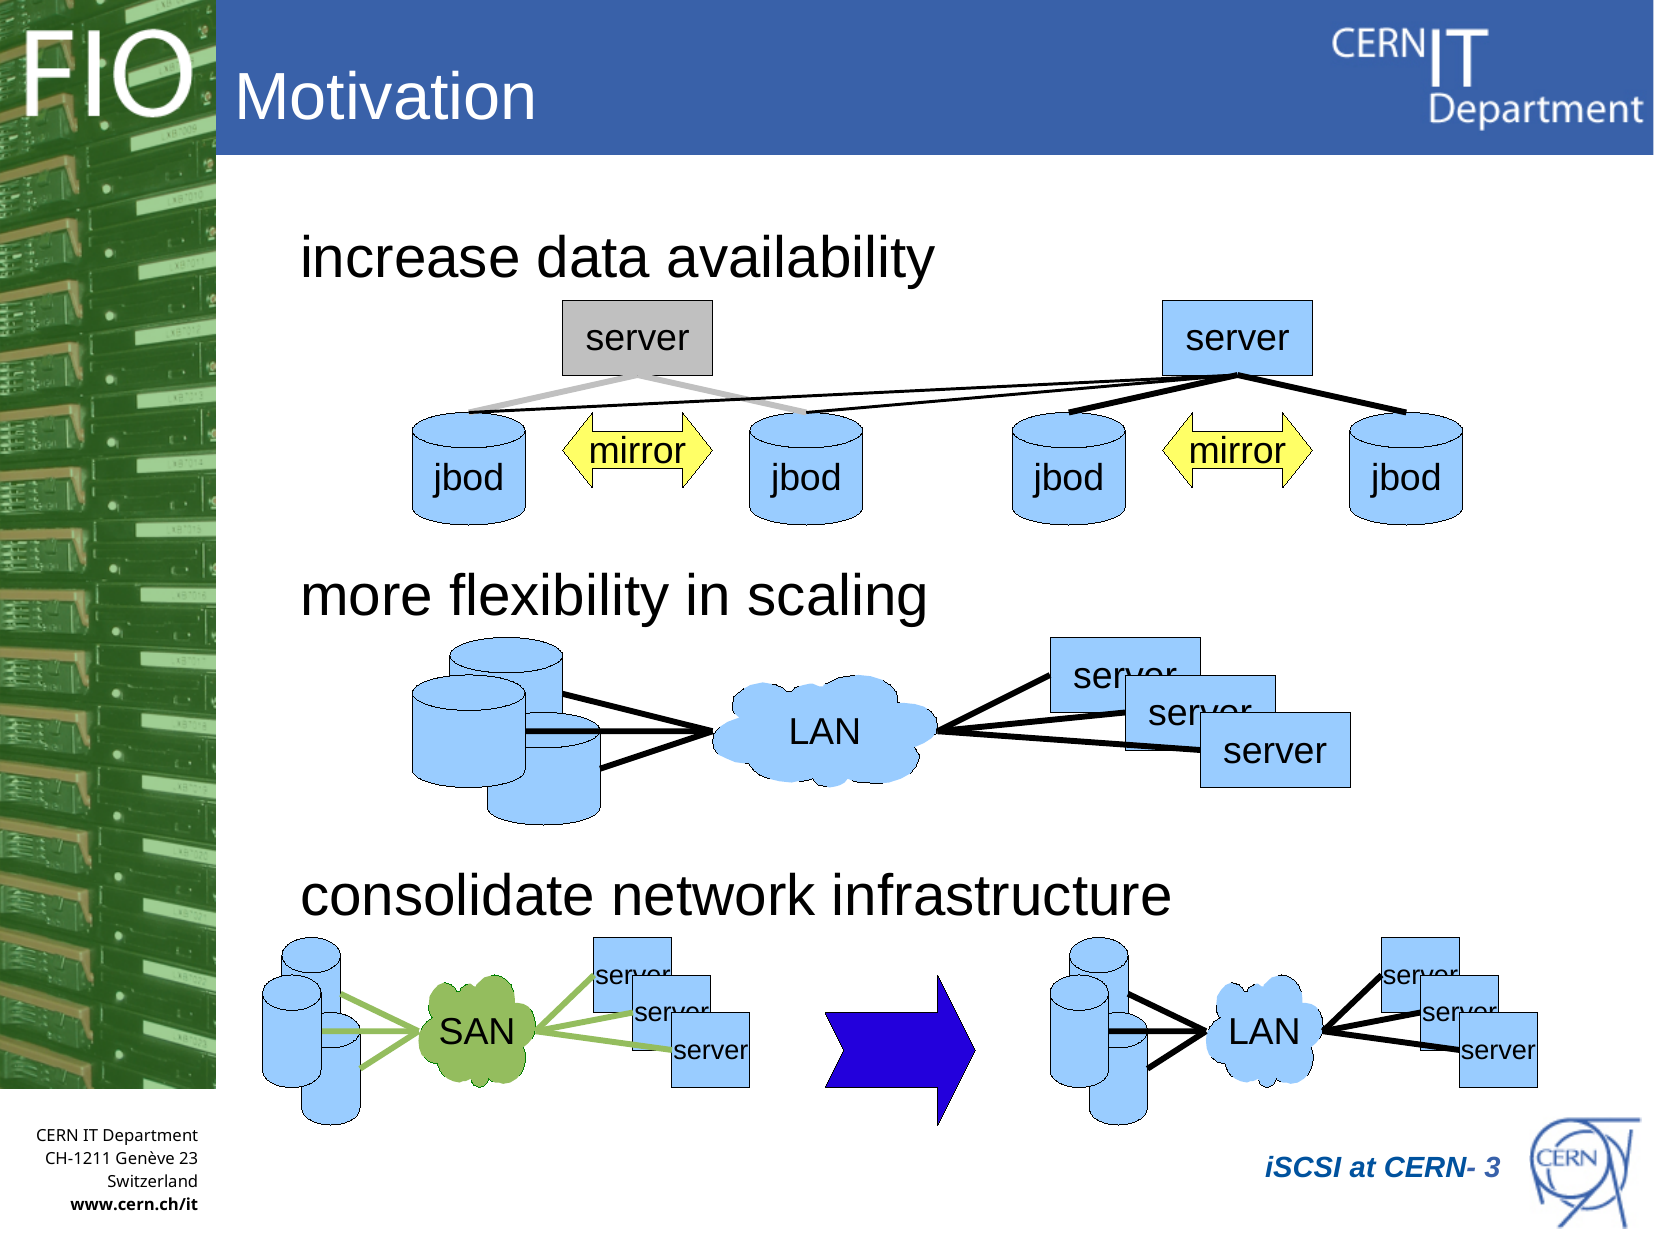

# Motivation
increase data availability
server
server
jbod
mirror
jbod
jbod
mirror
jbod
more flexibility in scaling
server
LAN
server
server
consolidate network infrastructure
server
SAN
server
server
server
LAN
server
server